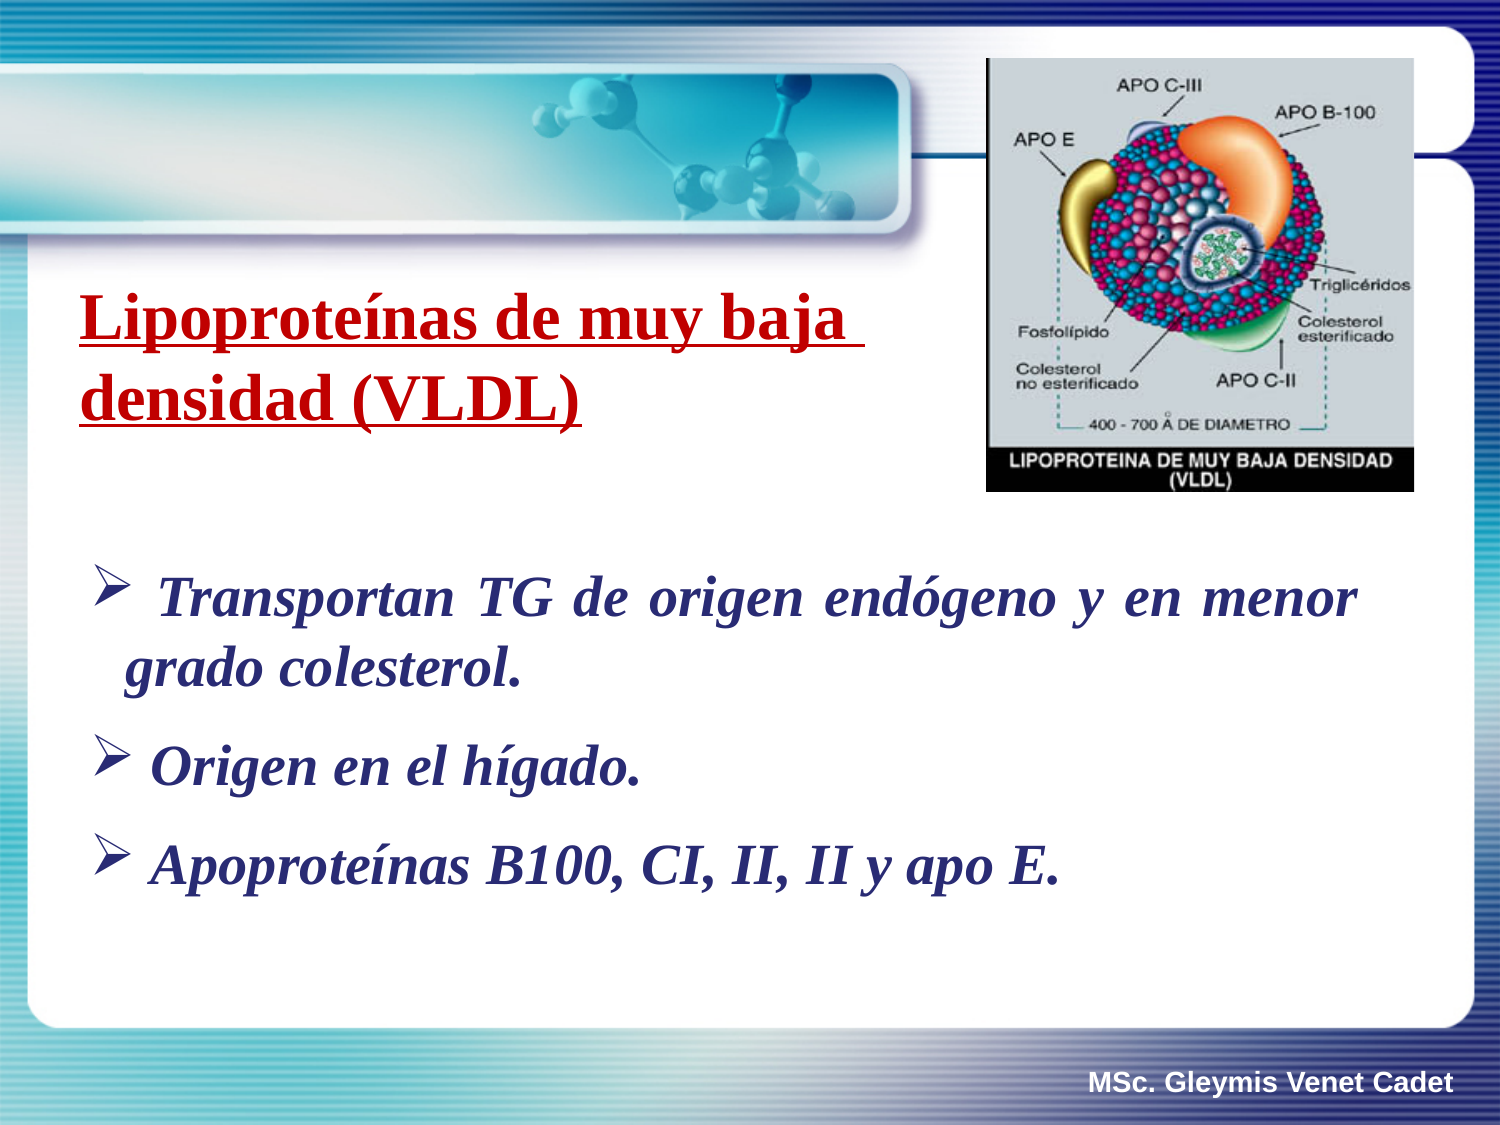

# Lipoproteínas de muy baja densidad (VLDL)
 Transportan TG de origen endógeno y en menor grado colesterol.
 Origen en el hígado.
 Apoproteínas B100, CI, II, II y apo E.
MSc. Gleymis Venet Cadet